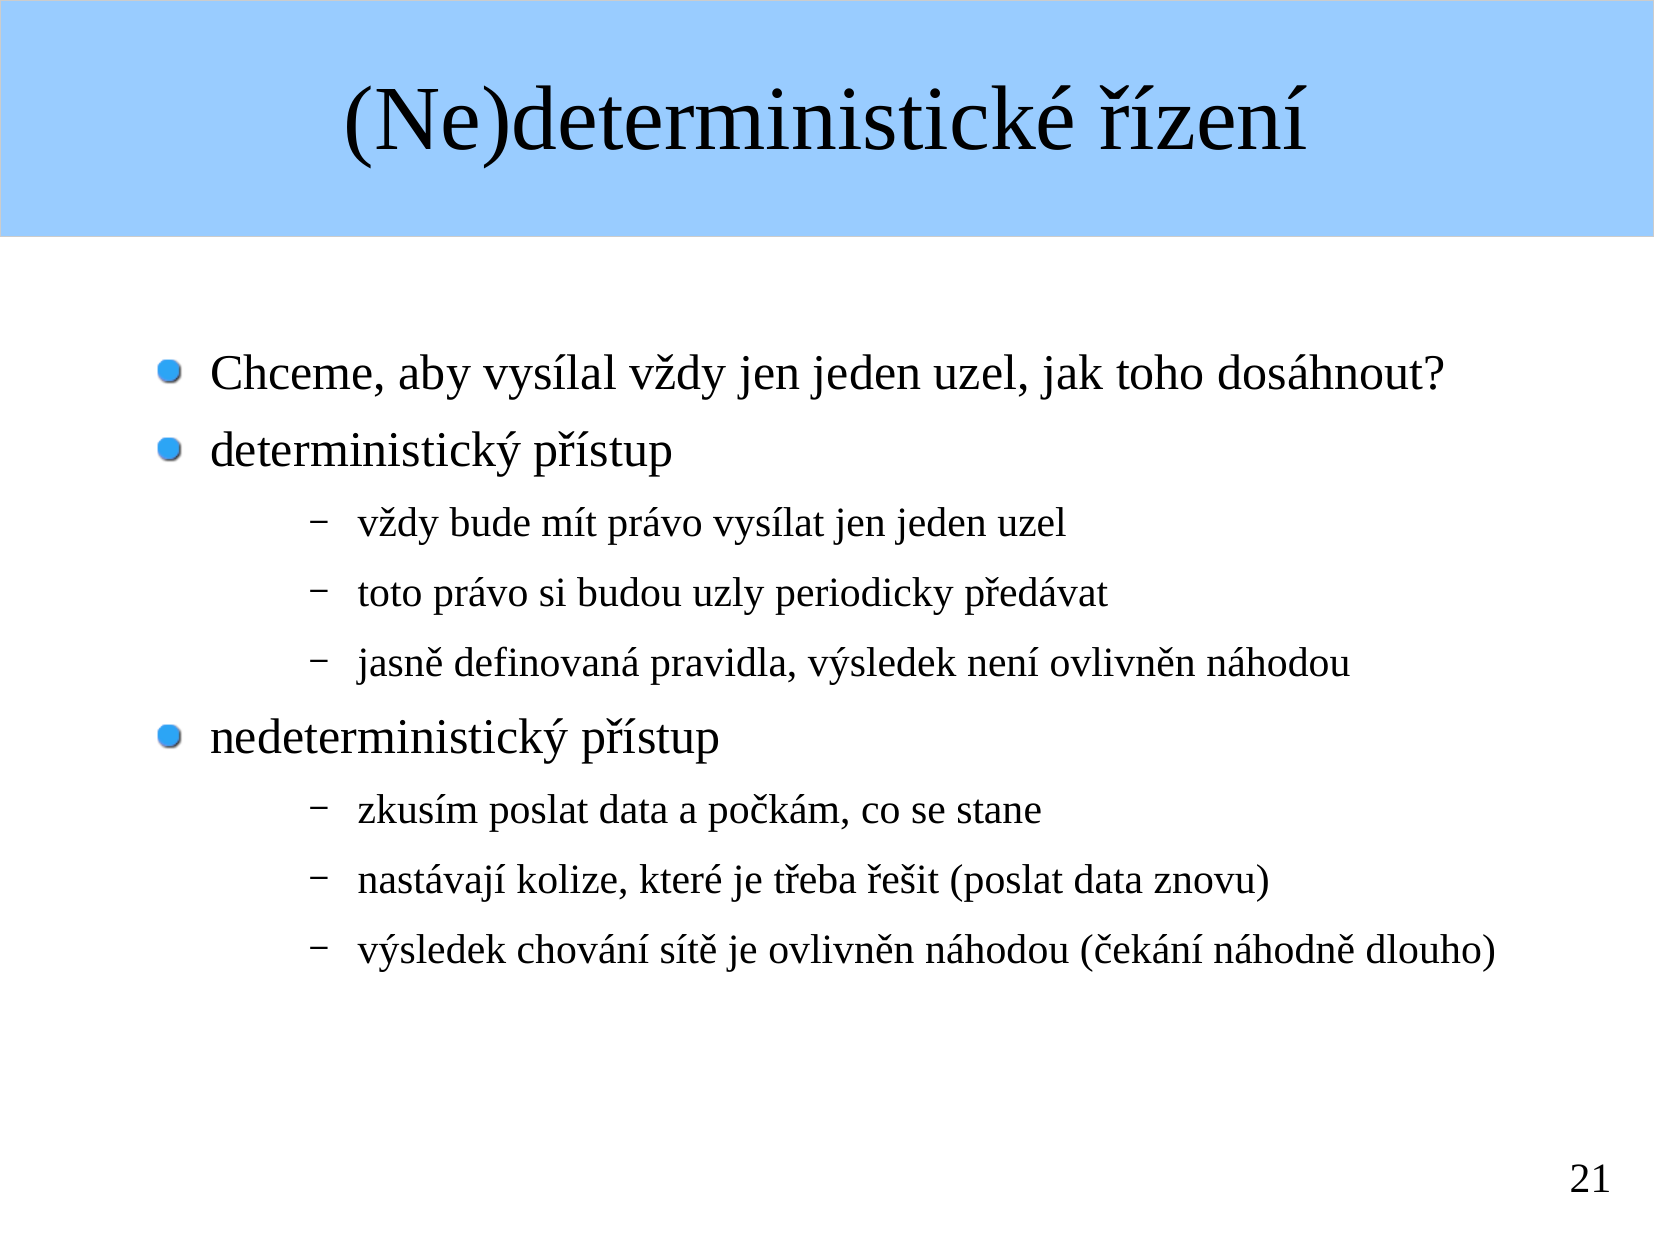

# (Ne)deterministické řízení
Chceme, aby vysílal vždy jen jeden uzel, jak toho dosáhnout?
deterministický přístup
vždy bude mít právo vysílat jen jeden uzel
toto právo si budou uzly periodicky předávat
jasně definovaná pravidla, výsledek není ovlivněn náhodou
nedeterministický přístup
zkusím poslat data a počkám, co se stane
nastávají kolize, které je třeba řešit (poslat data znovu)
výsledek chování sítě je ovlivněn náhodou (čekání náhodně dlouho)